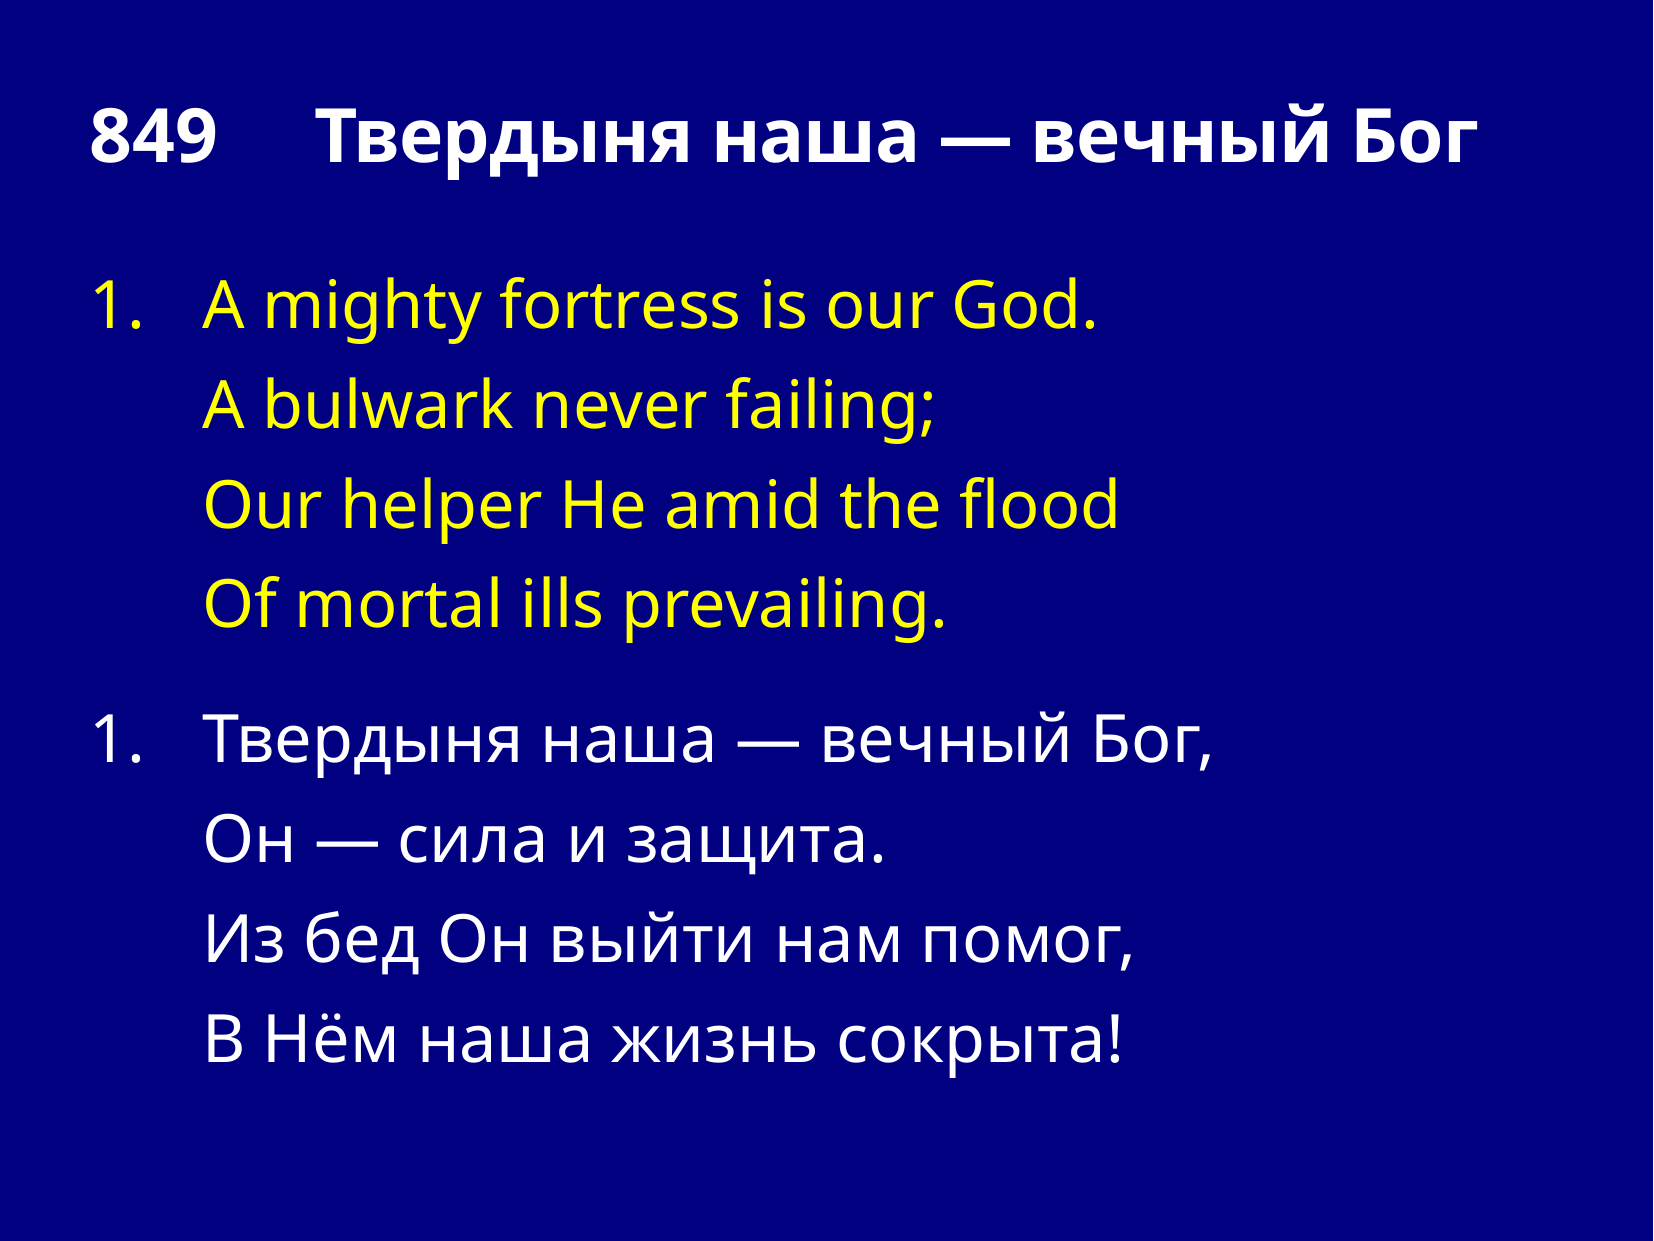

849	Твердыня наша — вечный Бог
1.	A mighty fortress is our God.
	A bulwark never failing;
	Our helper He amid the flood
	Of mortal ills prevailing.
1.	Твердыня наша — вечный Бог,
	Он — сила и защита.
	Из бед Он выйти нам помог,
	В Нём наша жизнь сокрыта!